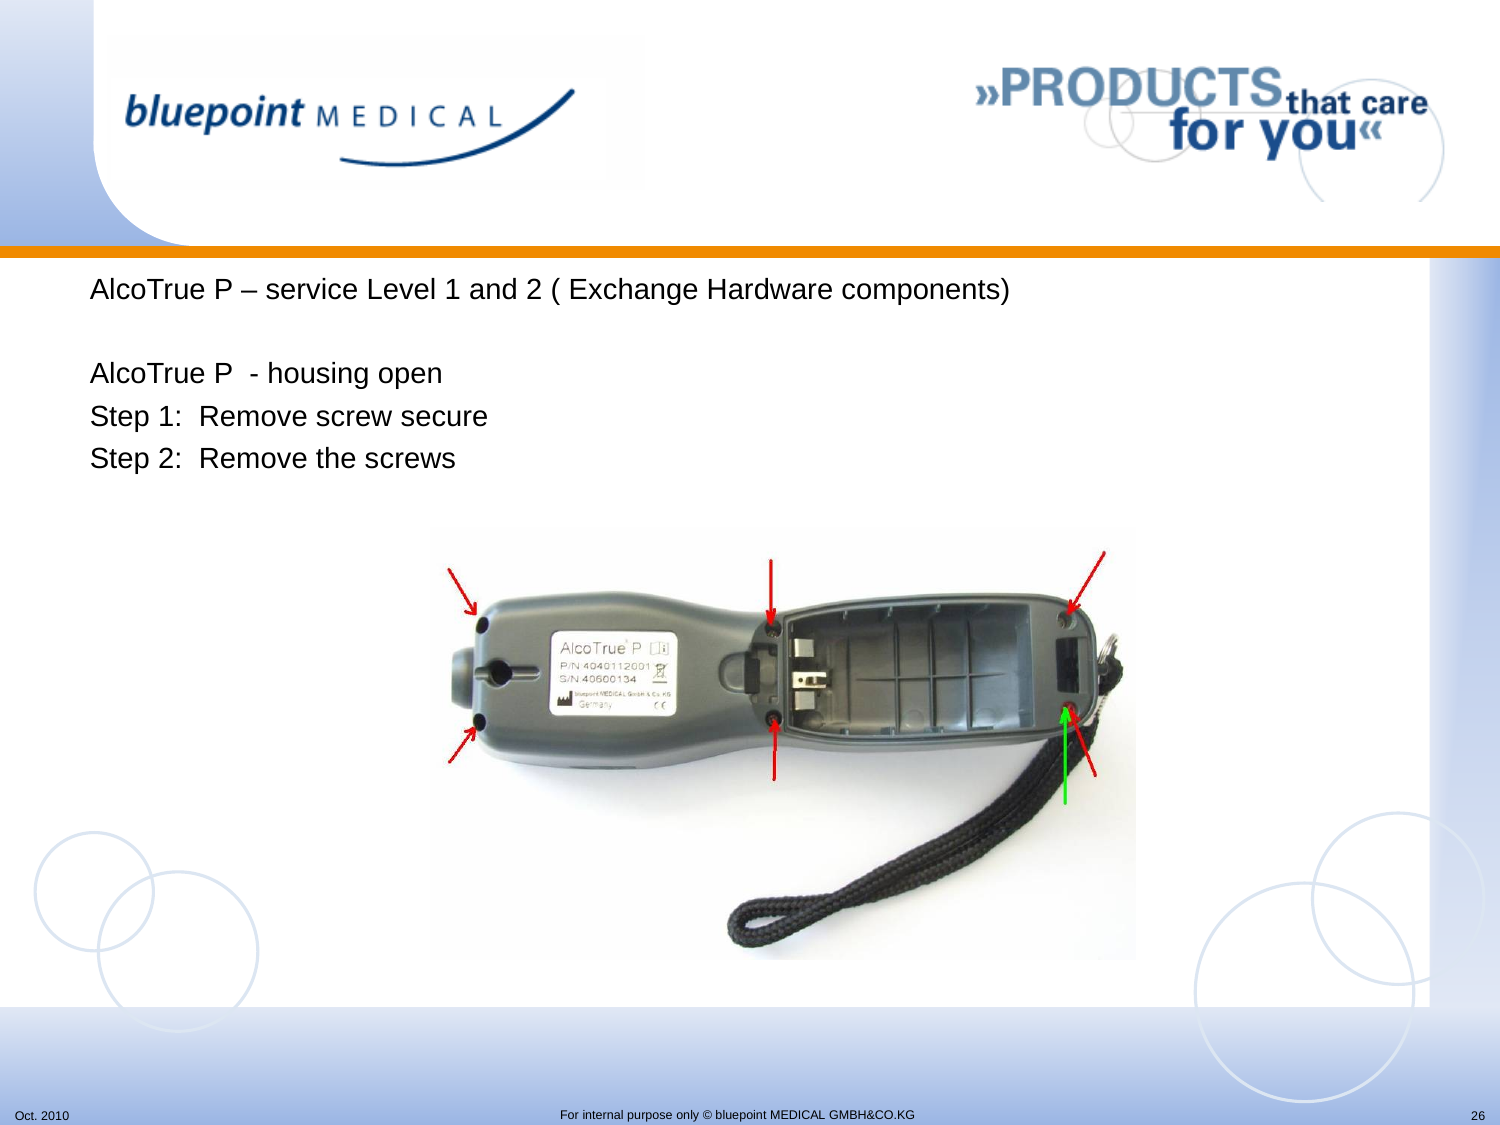

#
AlcoTrue P – service Level 1 and 2 ( Exchange Hardware components)
AlcoTrue P - housing open
Step 1: Remove screw secure
Step 2: Remove the screws